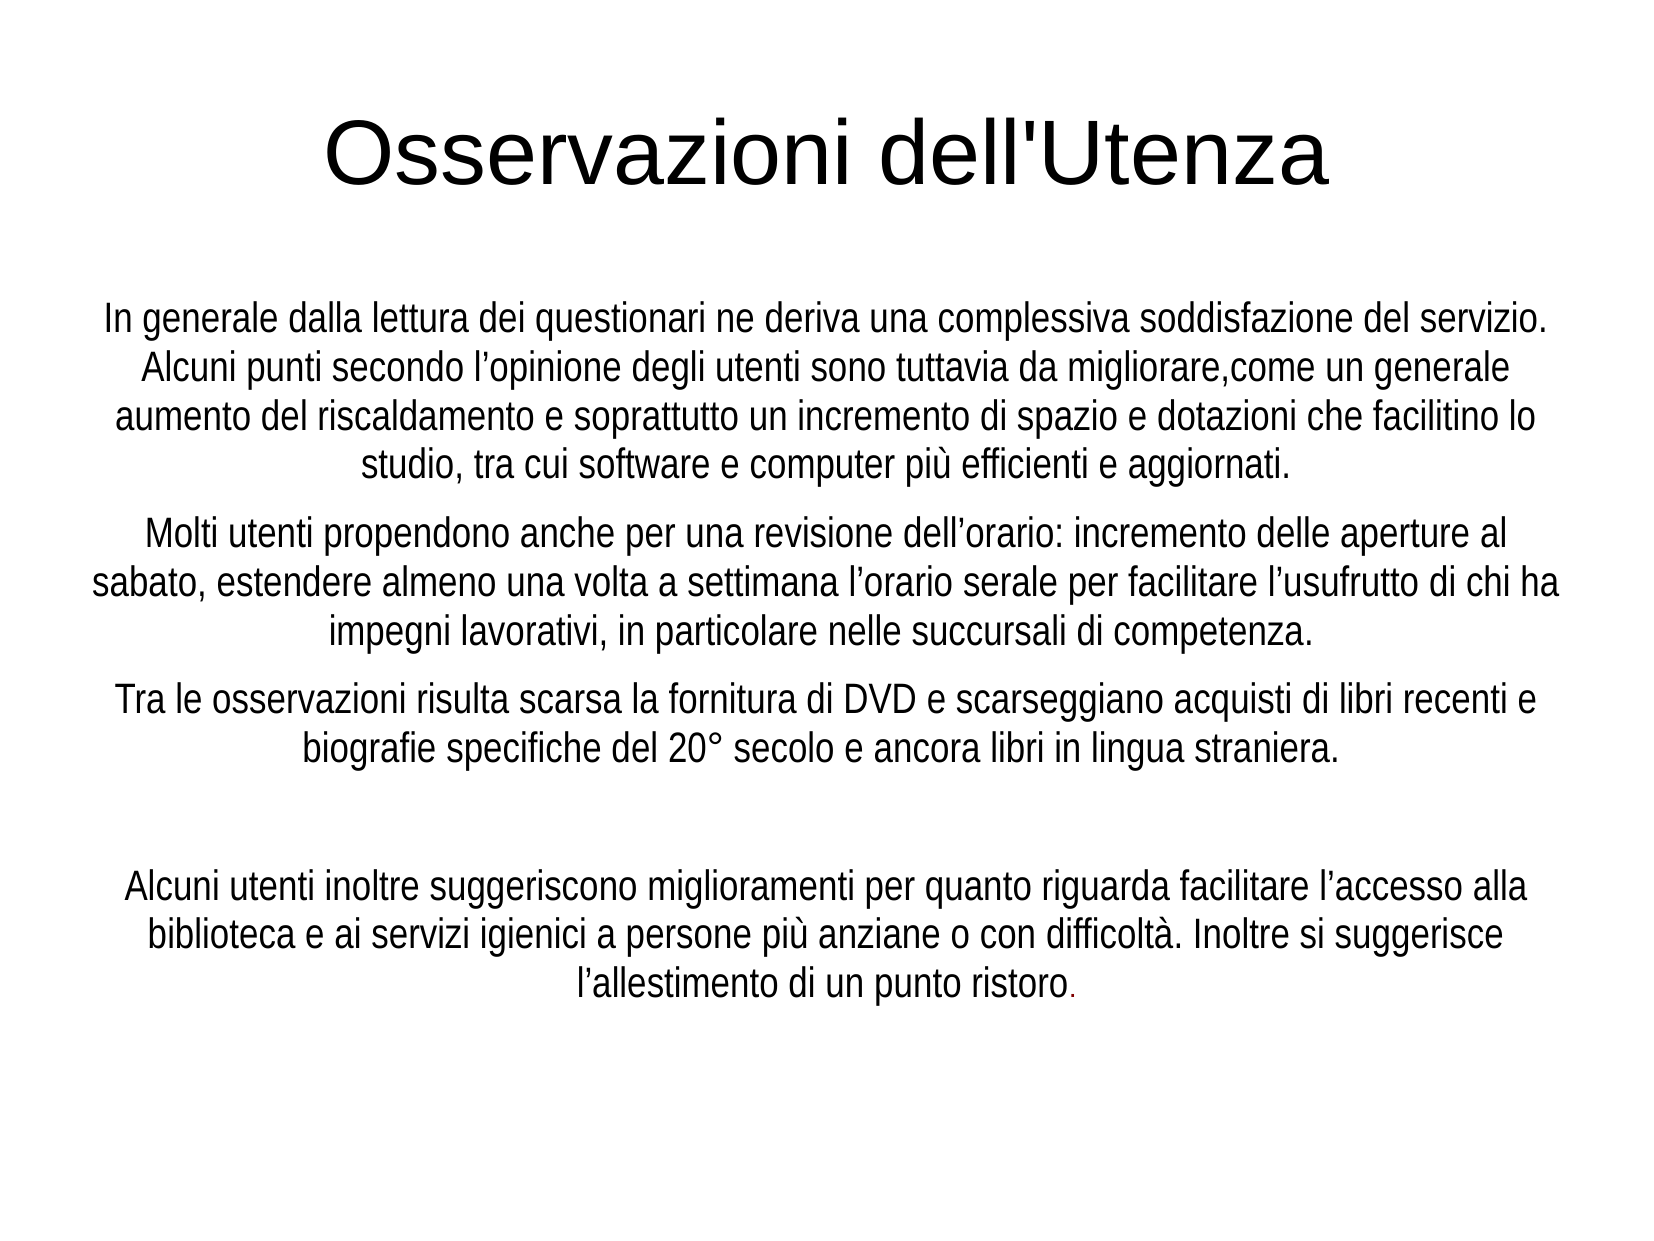

# Osservazioni dell'Utenza
In generale dalla lettura dei questionari ne deriva una complessiva soddisfazione del servizio. Alcuni punti secondo l’opinione degli utenti sono tuttavia da migliorare,come un generale aumento del riscaldamento e soprattutto un incremento di spazio e dotazioni che facilitino lo studio, tra cui software e computer più efficienti e aggiornati.
Molti utenti propendono anche per una revisione dell’orario: incremento delle aperture al sabato, estendere almeno una volta a settimana l’orario serale per facilitare l’usufrutto di chi ha impegni lavorativi, in particolare nelle succursali di competenza.
Tra le osservazioni risulta scarsa la fornitura di DVD e scarseggiano acquisti di libri recenti e biografie specifiche del 20° secolo e ancora libri in lingua straniera.
Alcuni utenti inoltre suggeriscono miglioramenti per quanto riguarda facilitare l’accesso alla biblioteca e ai servizi igienici a persone più anziane o con difficoltà. Inoltre si suggerisce l’allestimento di un punto ristoro.